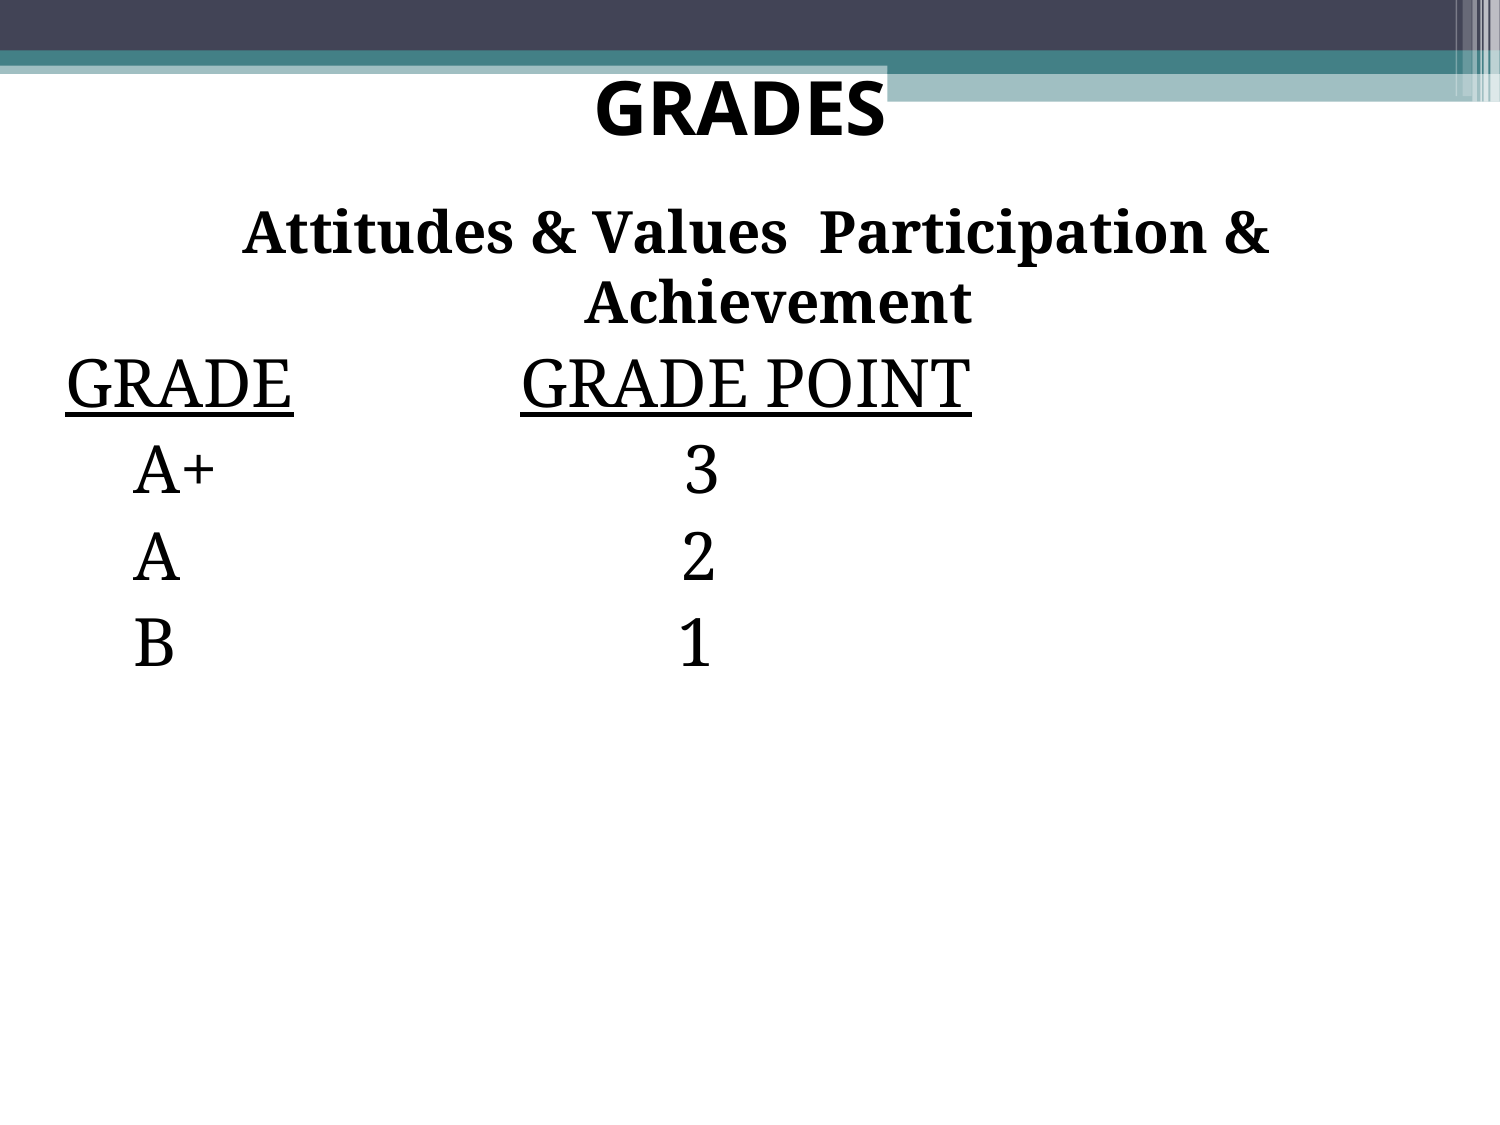

# GRADES
Attitudes & Values Participation & Achievement
GRADE 	 GRADE POINT
 A+ 3
 A 2
 B 1